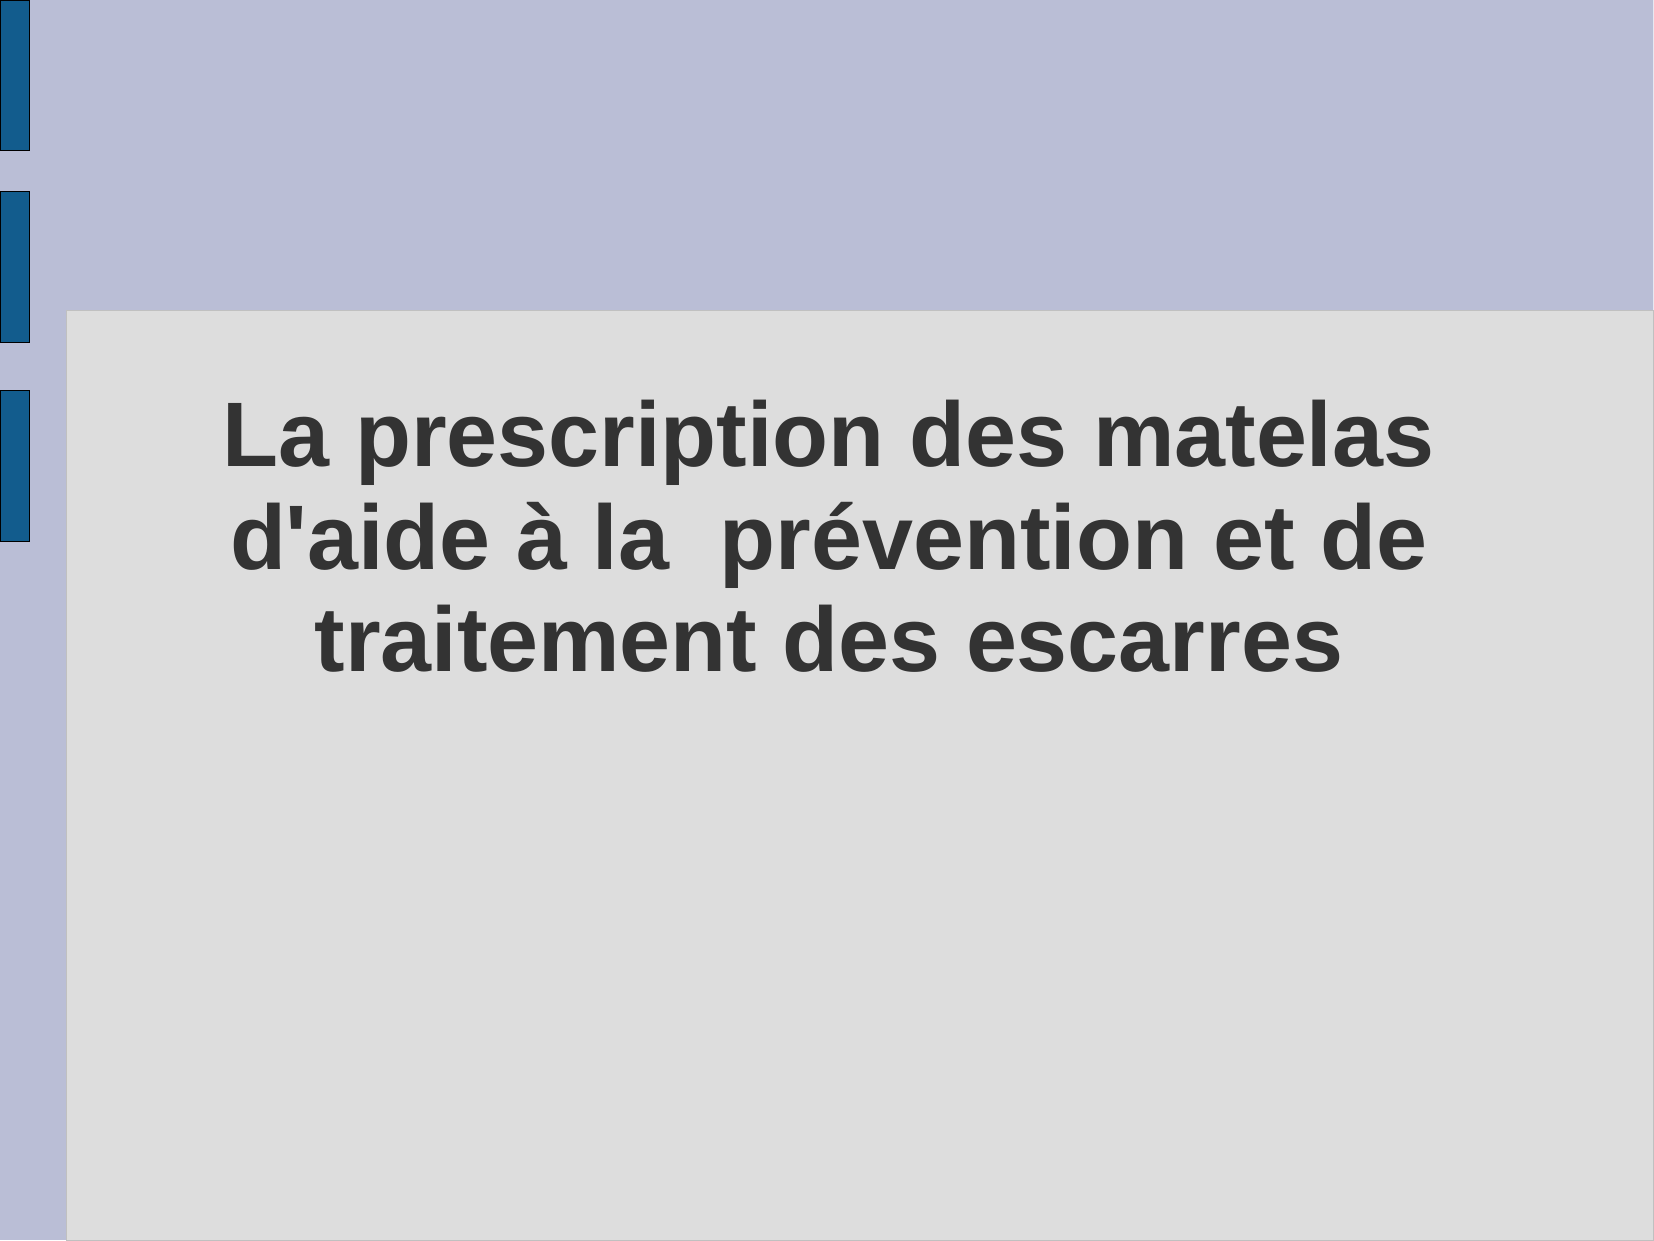

# La prescription des matelas d'aide à la prévention et de traitement des escarres